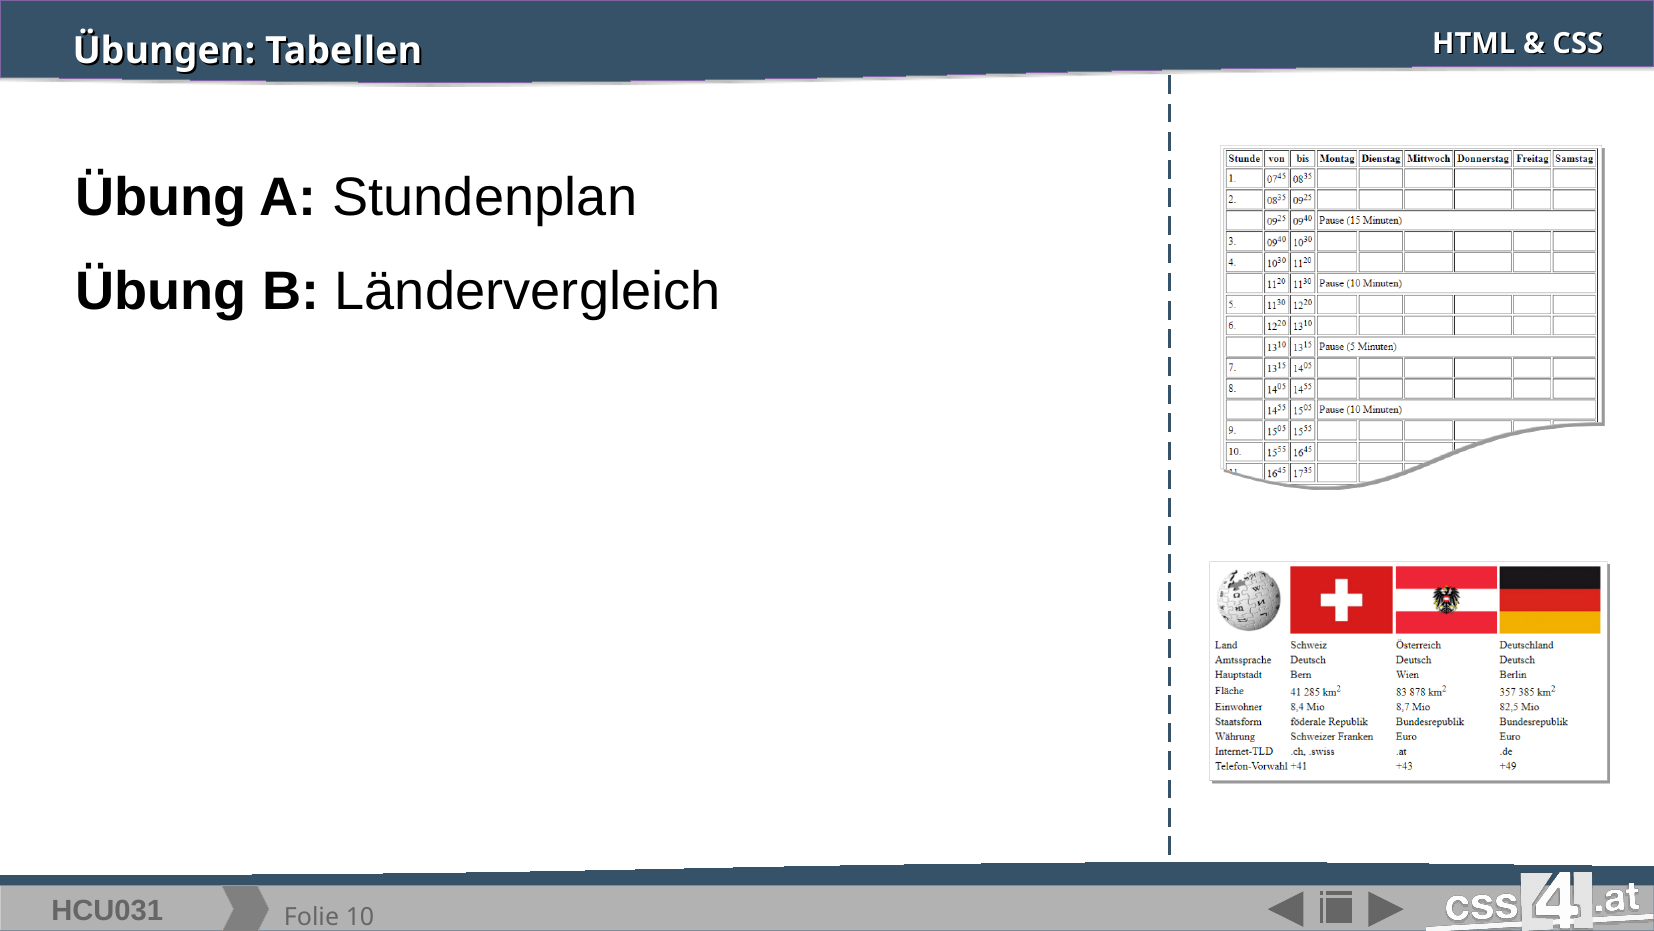

HTML & CSS
Übungen: Tabellen
Übung A: Stundenplan
Übung B: Ländervergleich
HCU031
Folie